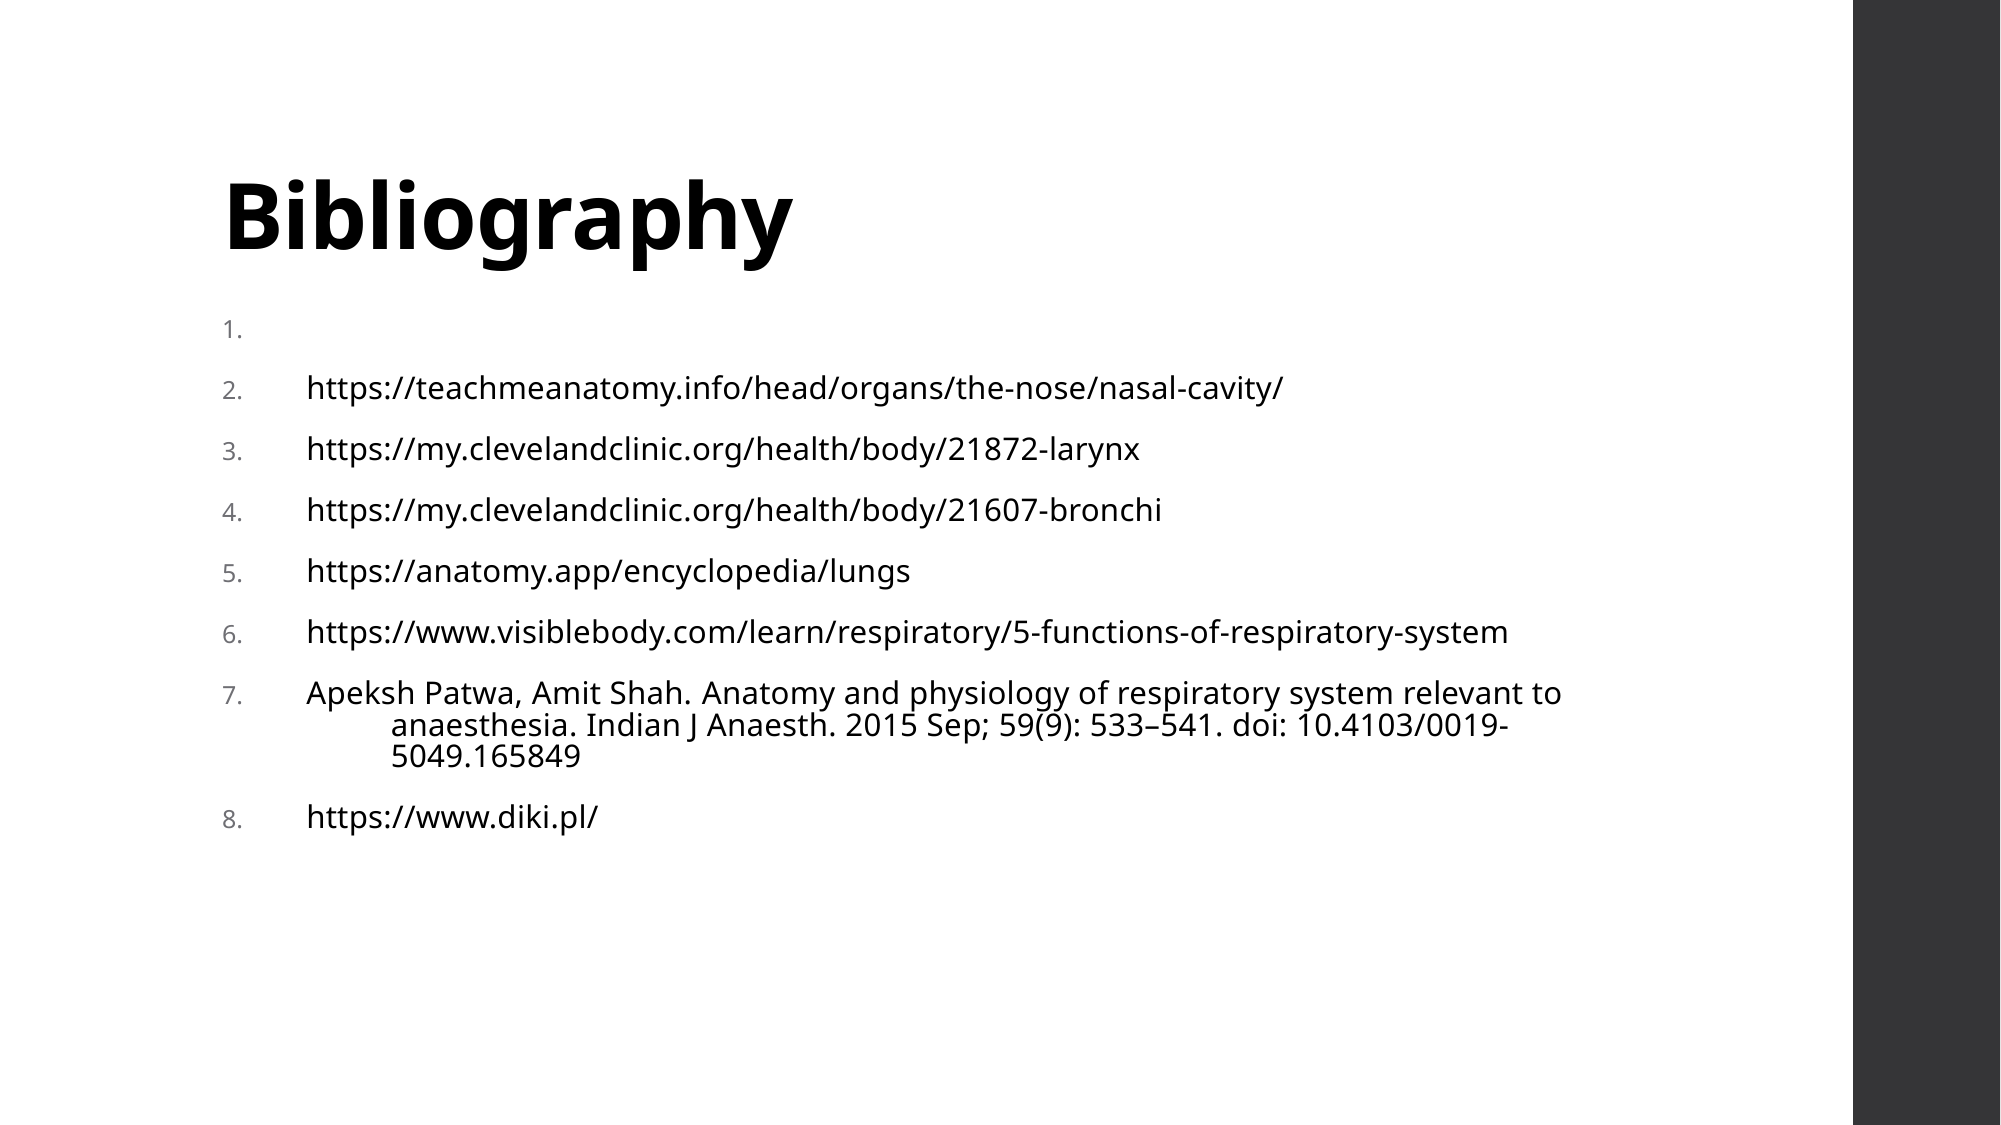

# Bibliography
https://teachmeanatomy.info/head/organs/the-nose/nasal-cavity/
https://my.clevelandclinic.org/health/body/21872-larynx
https://my.clevelandclinic.org/health/body/21607-bronchi
https://anatomy.app/encyclopedia/lungs
https://www.visiblebody.com/learn/respiratory/5-functions-of-respiratory-system
Apeksh Patwa, Amit Shah. Anatomy and physiology of respiratory system relevant to anaesthesia. Indian J Anaesth. 2015 Sep; 59(9): 533–541. doi: 10.4103/0019-5049.165849
https://www.diki.pl/